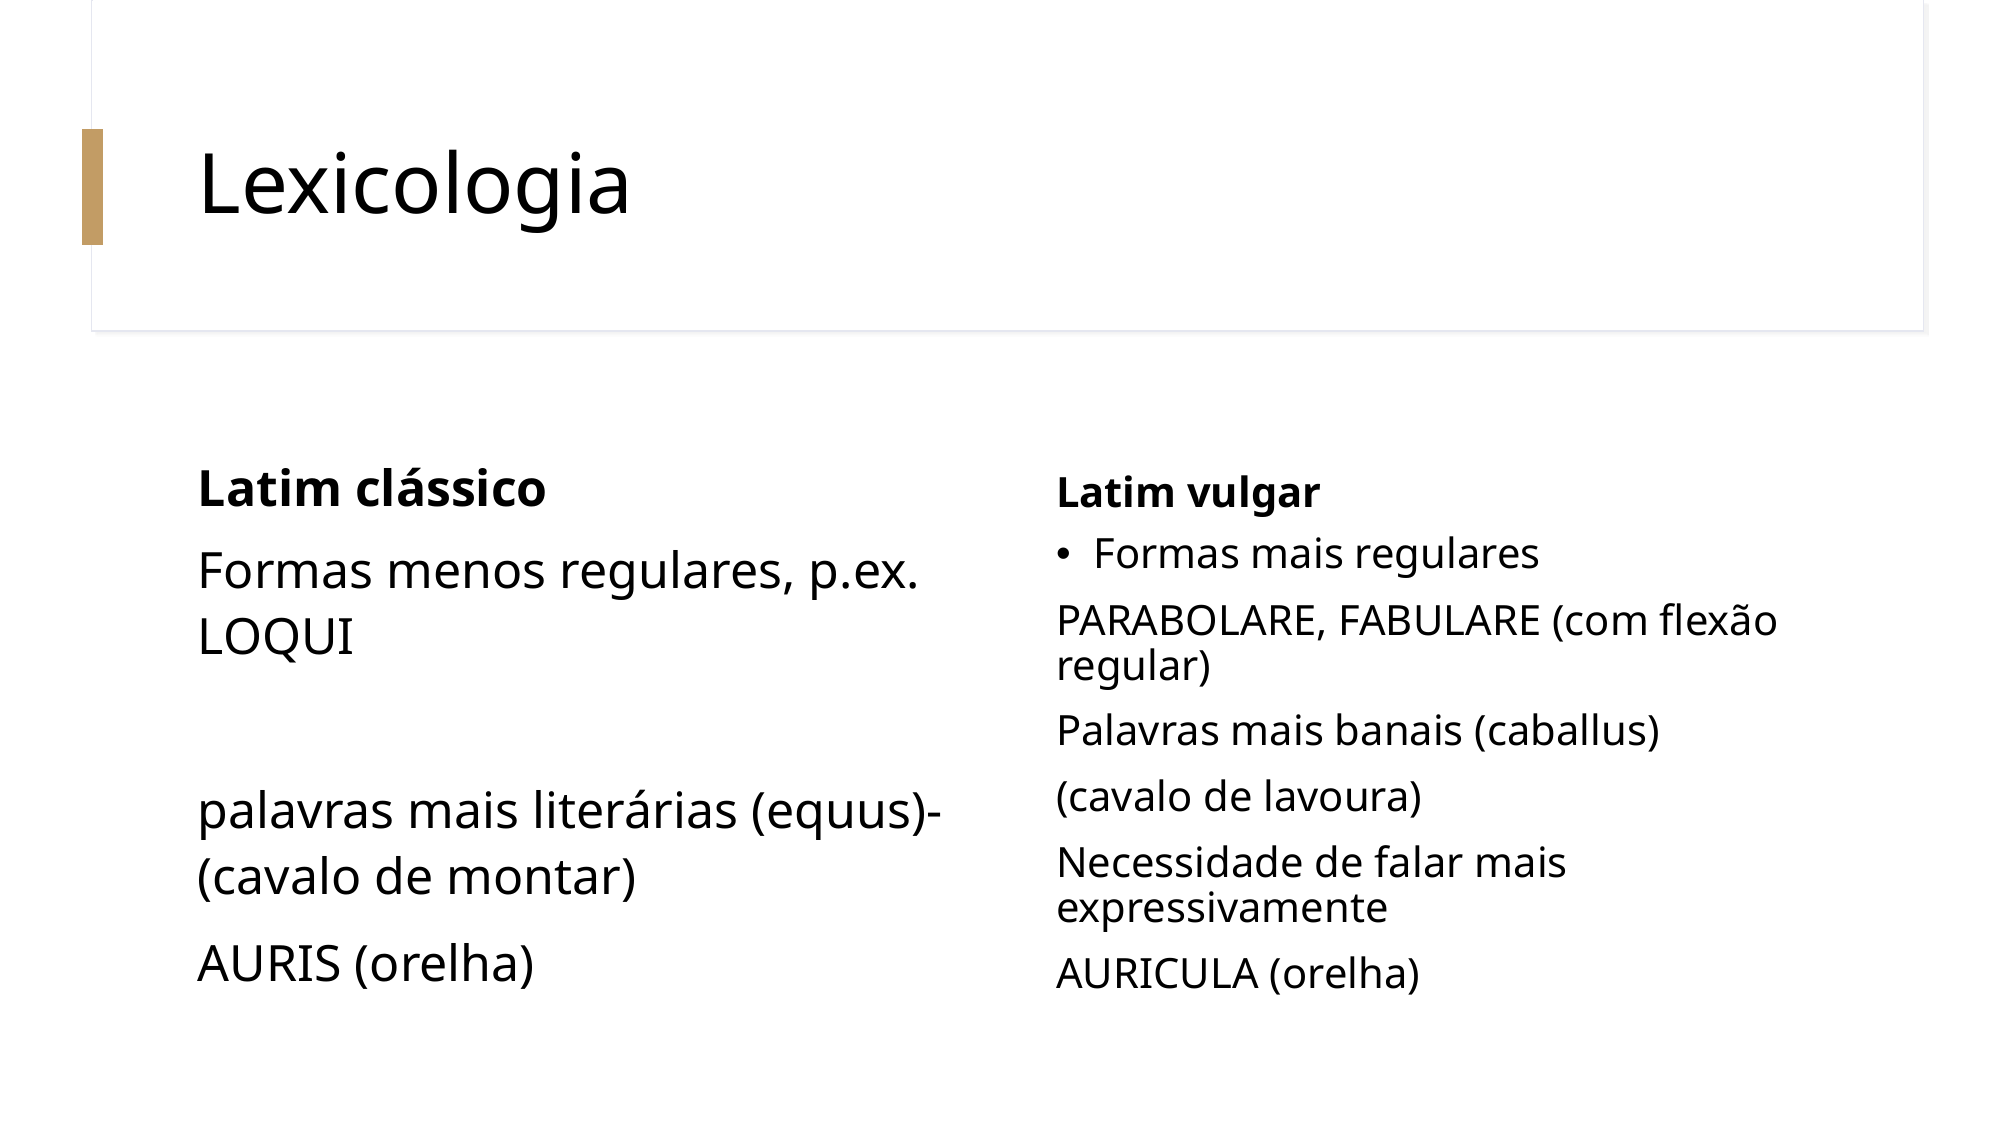

# Lexicologia
Latim clássico
Latim vulgar
Formas menos regulares, p.ex. LOQUI
palavras mais literárias (equus)- (cavalo de montar)
AURIS (orelha)
Formas mais regulares
PARABOLARE, FABULARE (com flexão regular)
Palavras mais banais (caballus)
(cavalo de lavoura)
Necessidade de falar mais expressivamente
AURICULA (orelha)